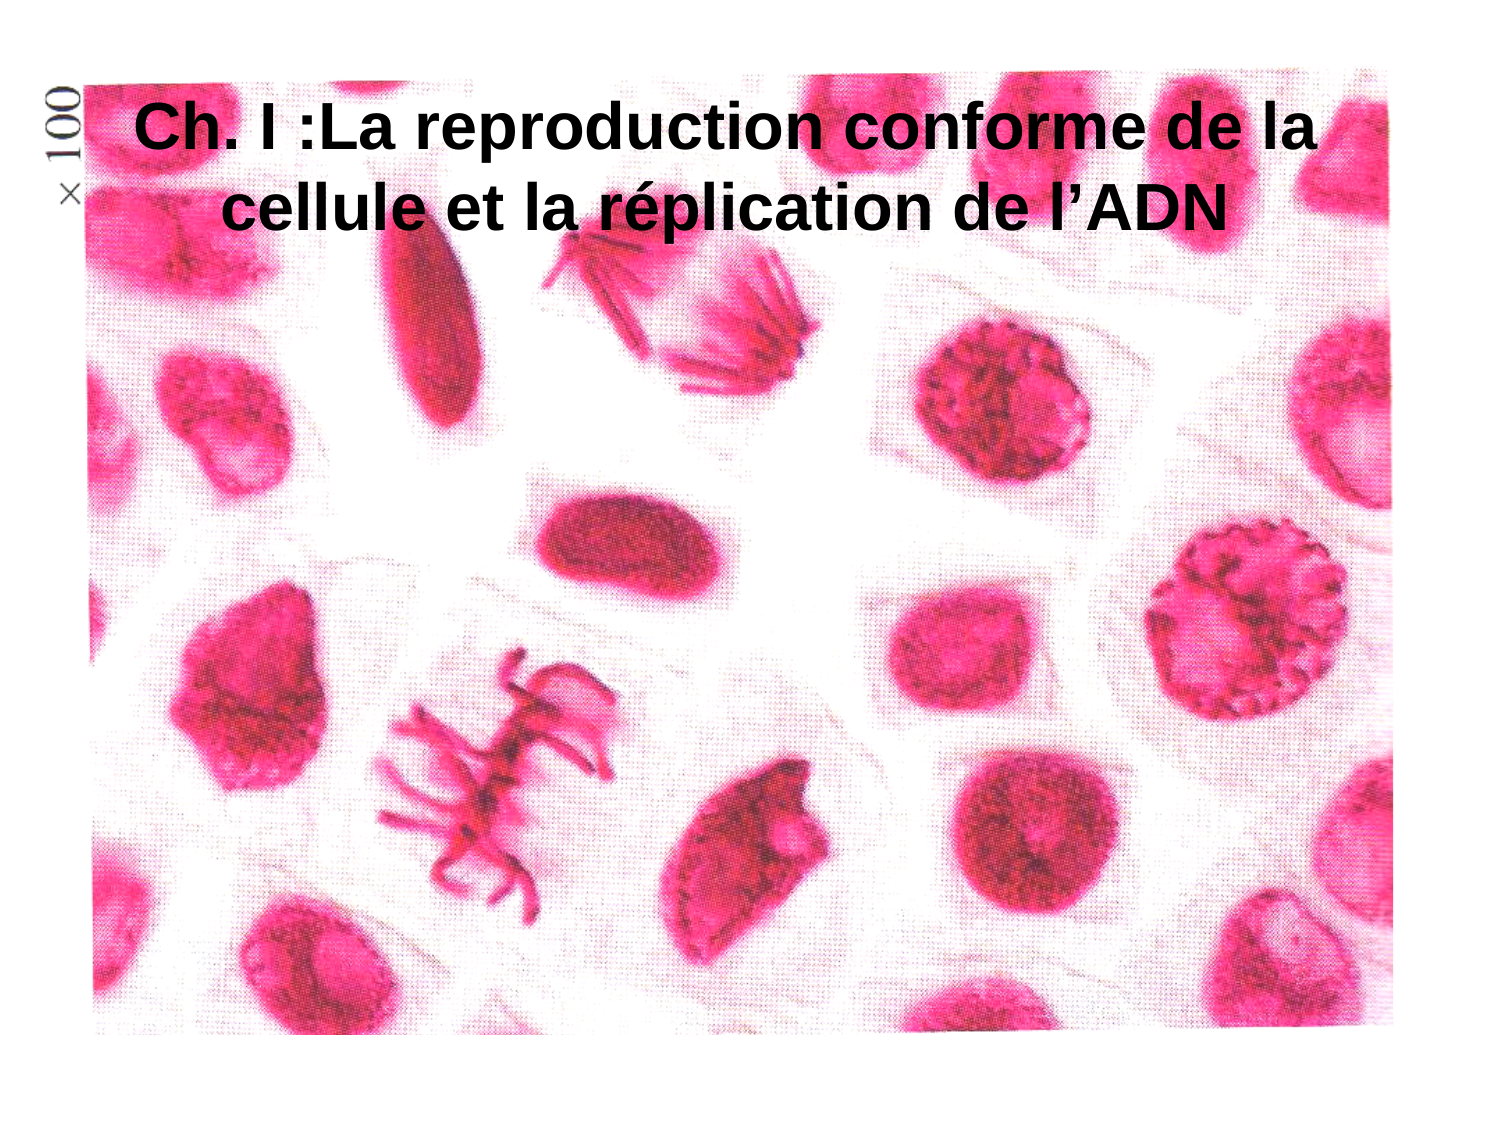

Ch. I :La reproduction conforme de la cellule et la réplication de l’ADN
#